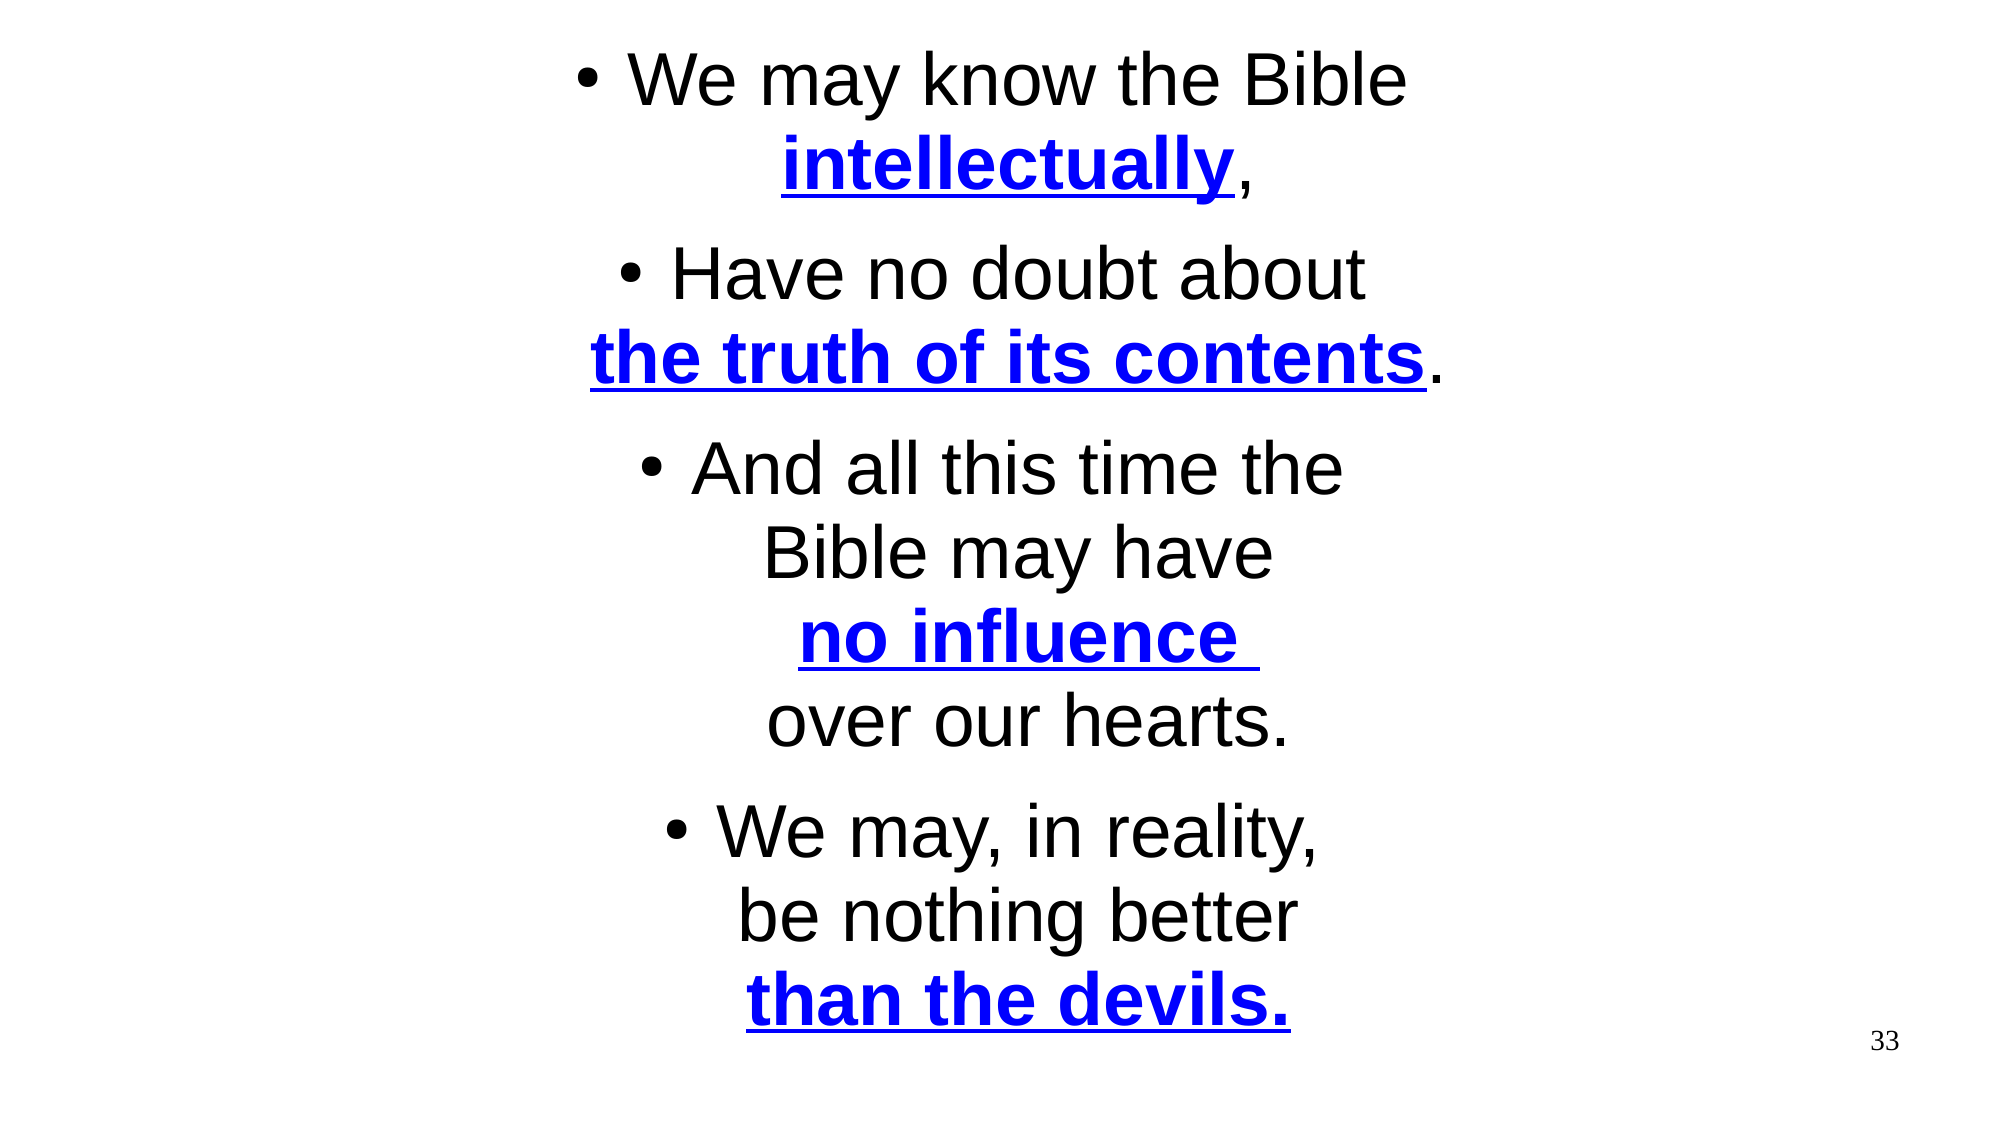

# We may know the Bible intellectually,
Have no doubt about
the truth of its contents.
And all this time the
Bible may have
no influence
over our hearts.
We may, in reality,
be nothing better
than the devils.
33